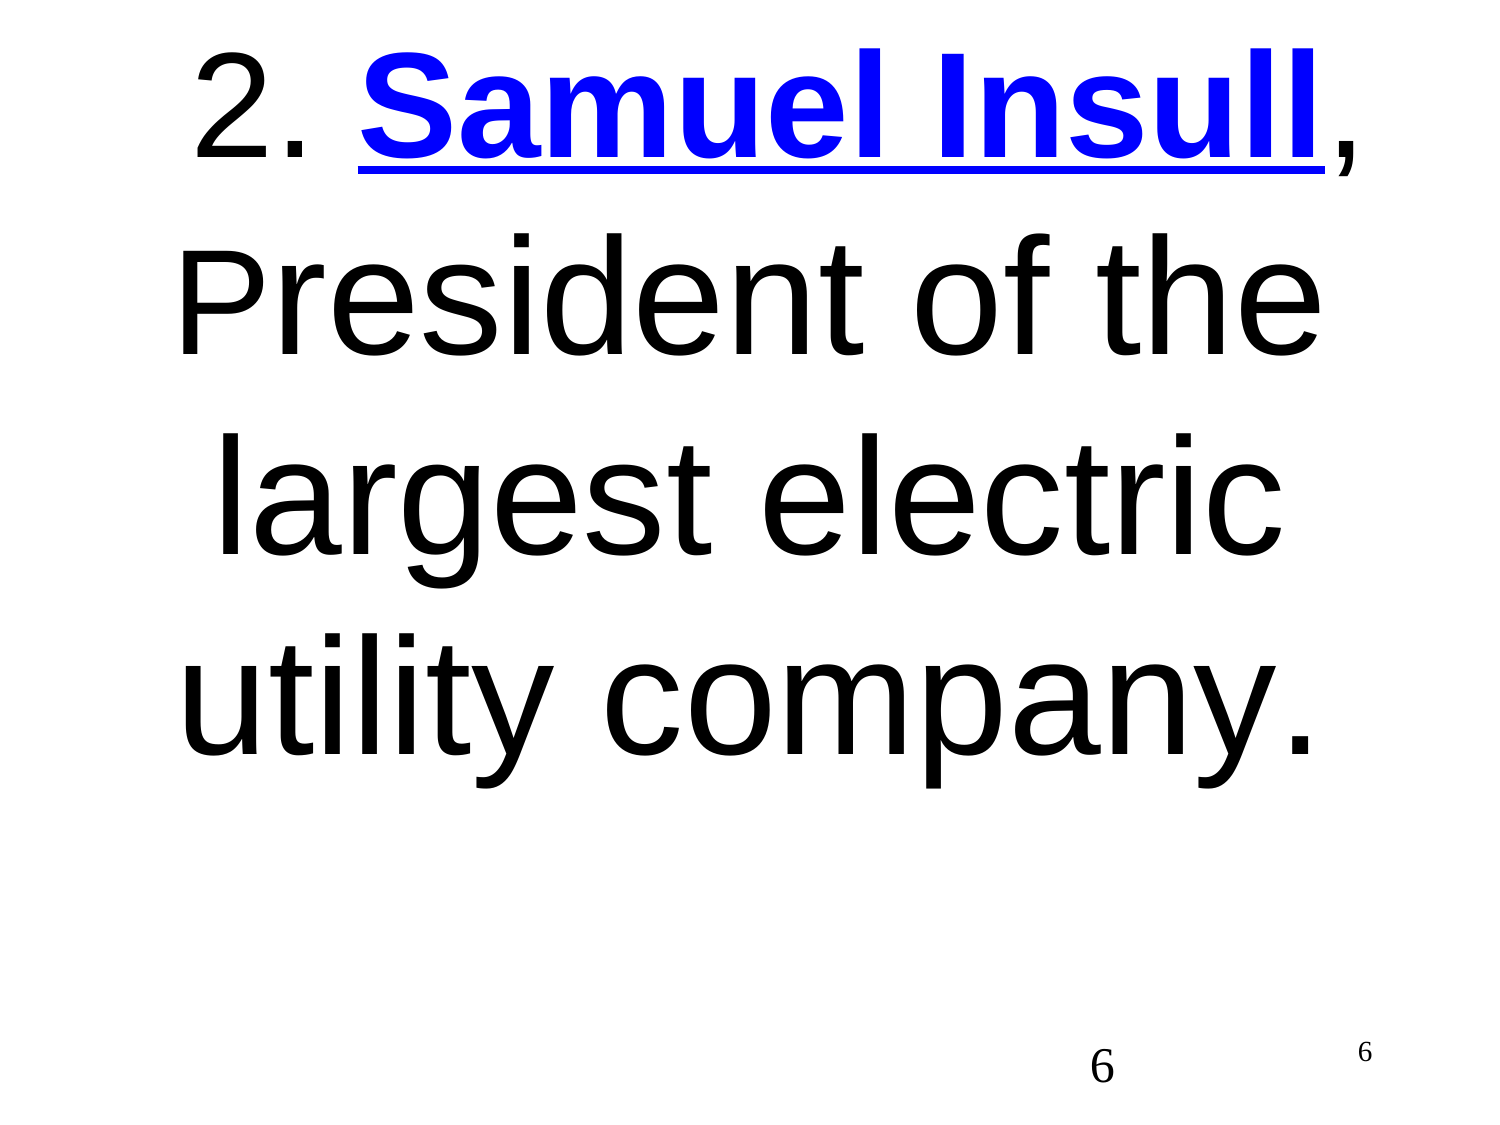

2. Samuel Insull,
President of the largest electric utility company.
6